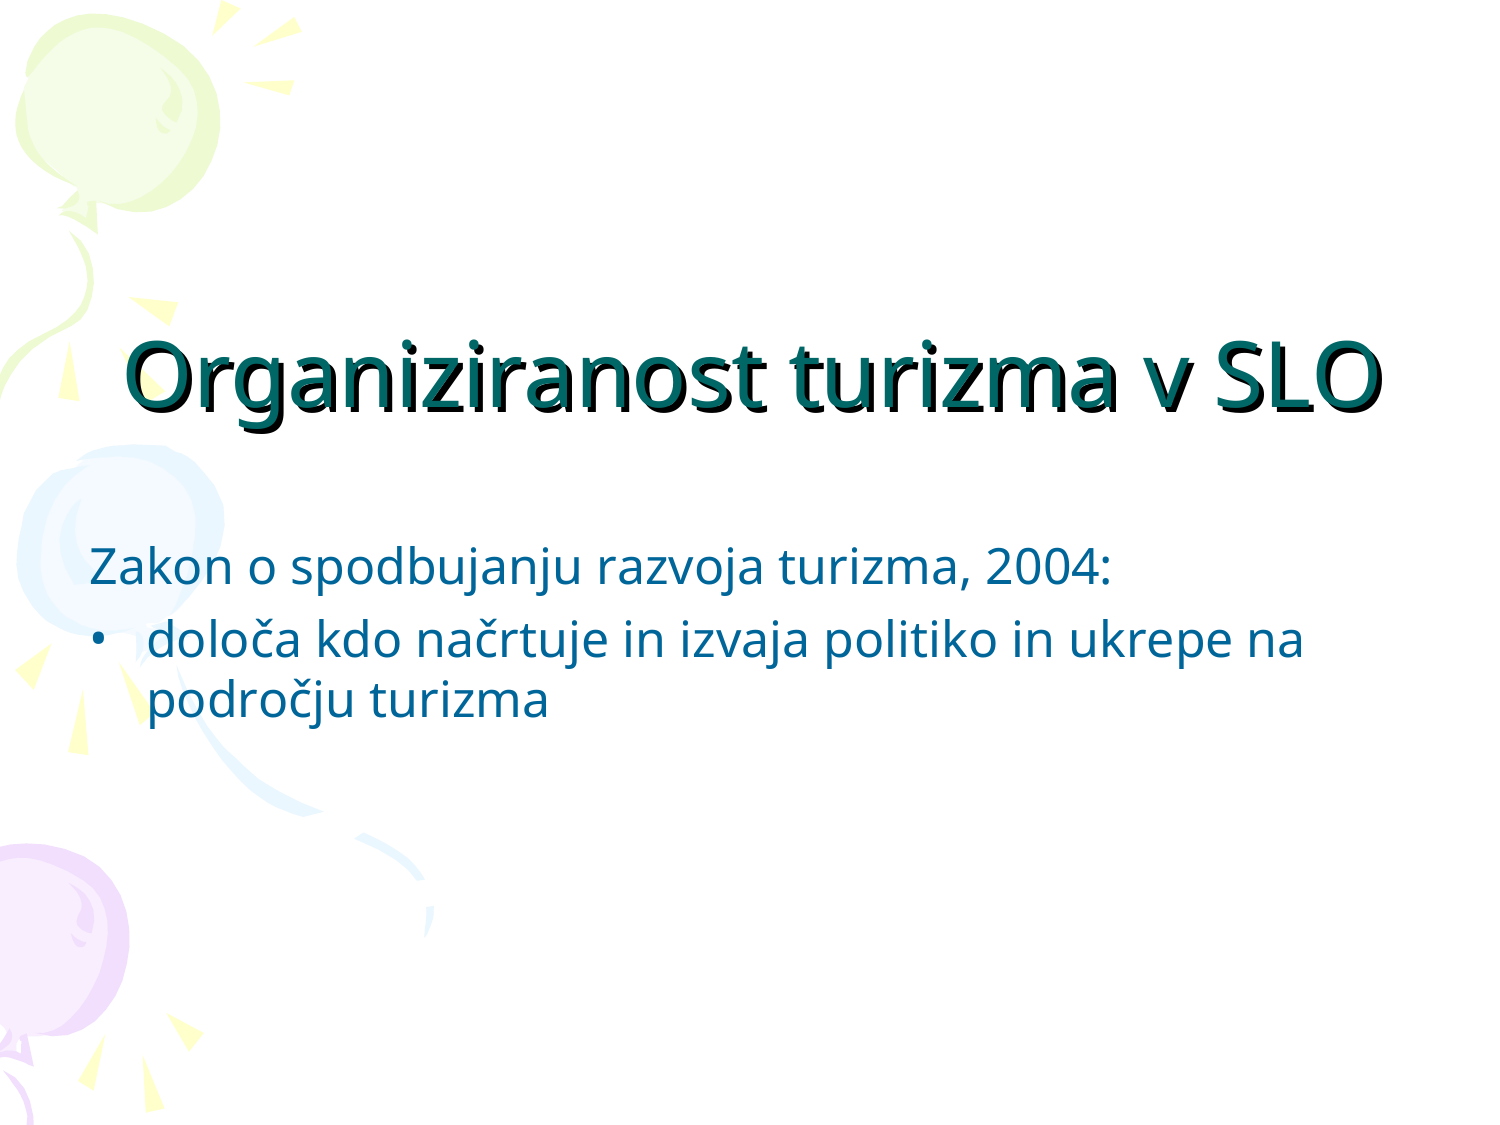

# Organiziranost turizma v SLO
Zakon o spodbujanju razvoja turizma, 2004:
določa kdo načrtuje in izvaja politiko in ukrepe na področju turizma